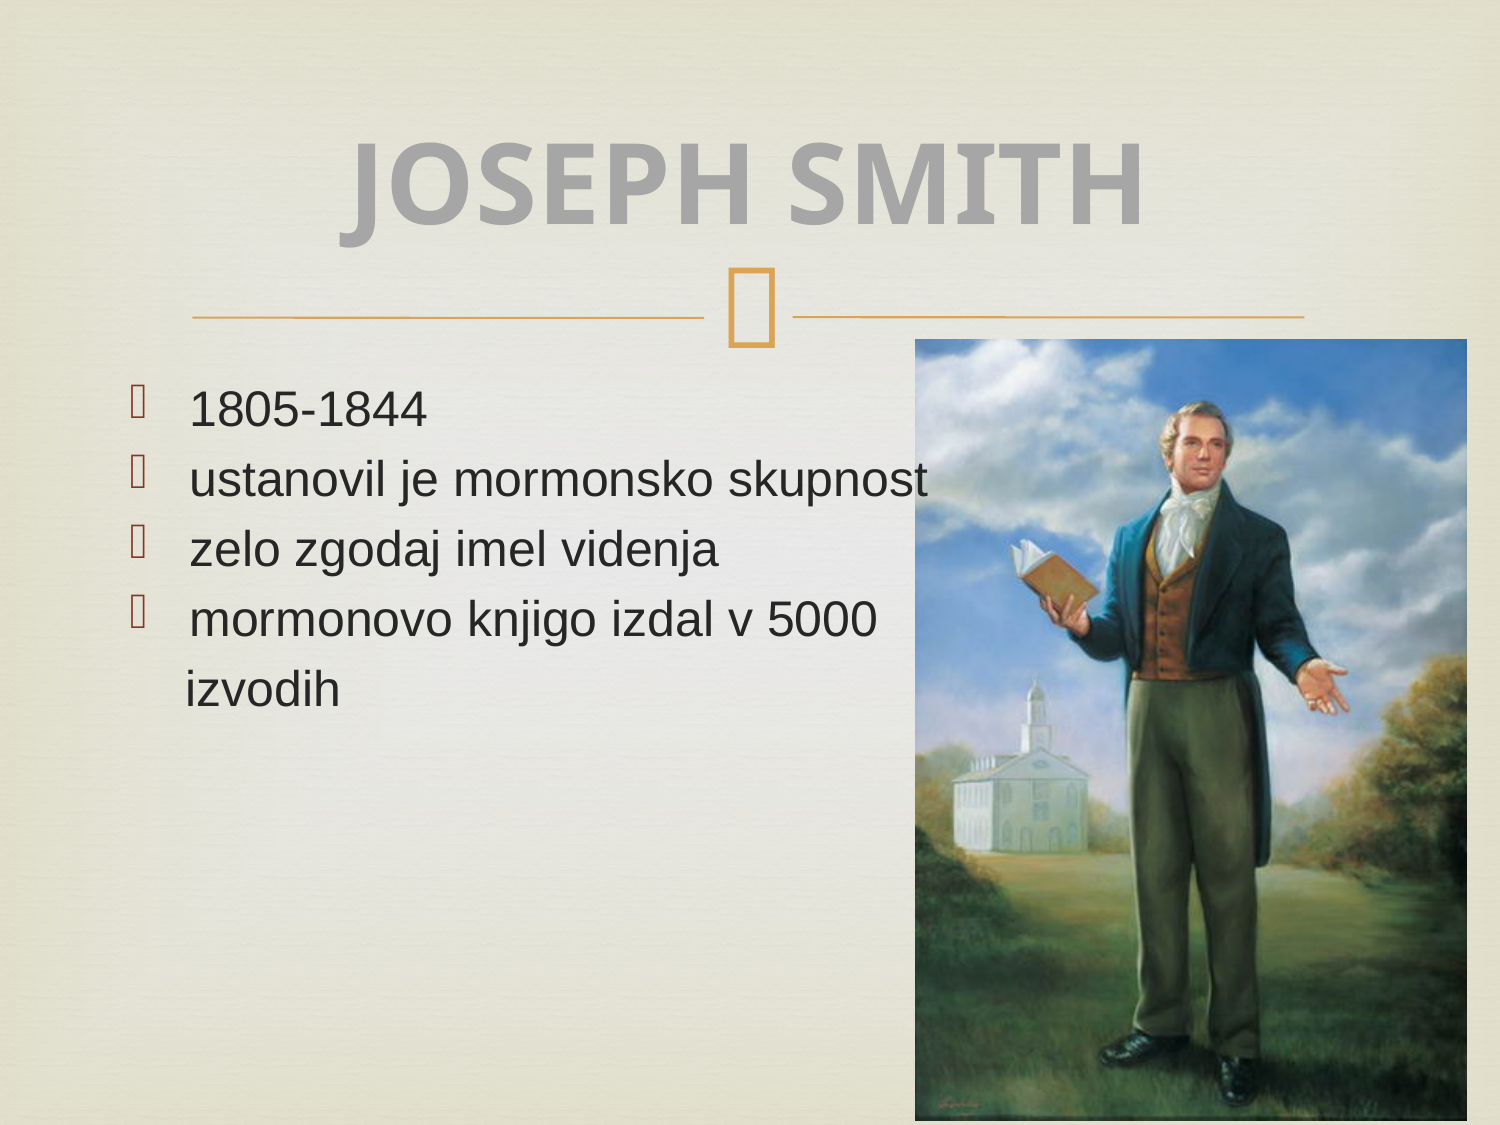

# JOSEPH SMITH
1805-1844
ustanovil je mormonsko skupnost
zelo zgodaj imel videnja
mormonovo knjigo izdal v 5000
 izvodih